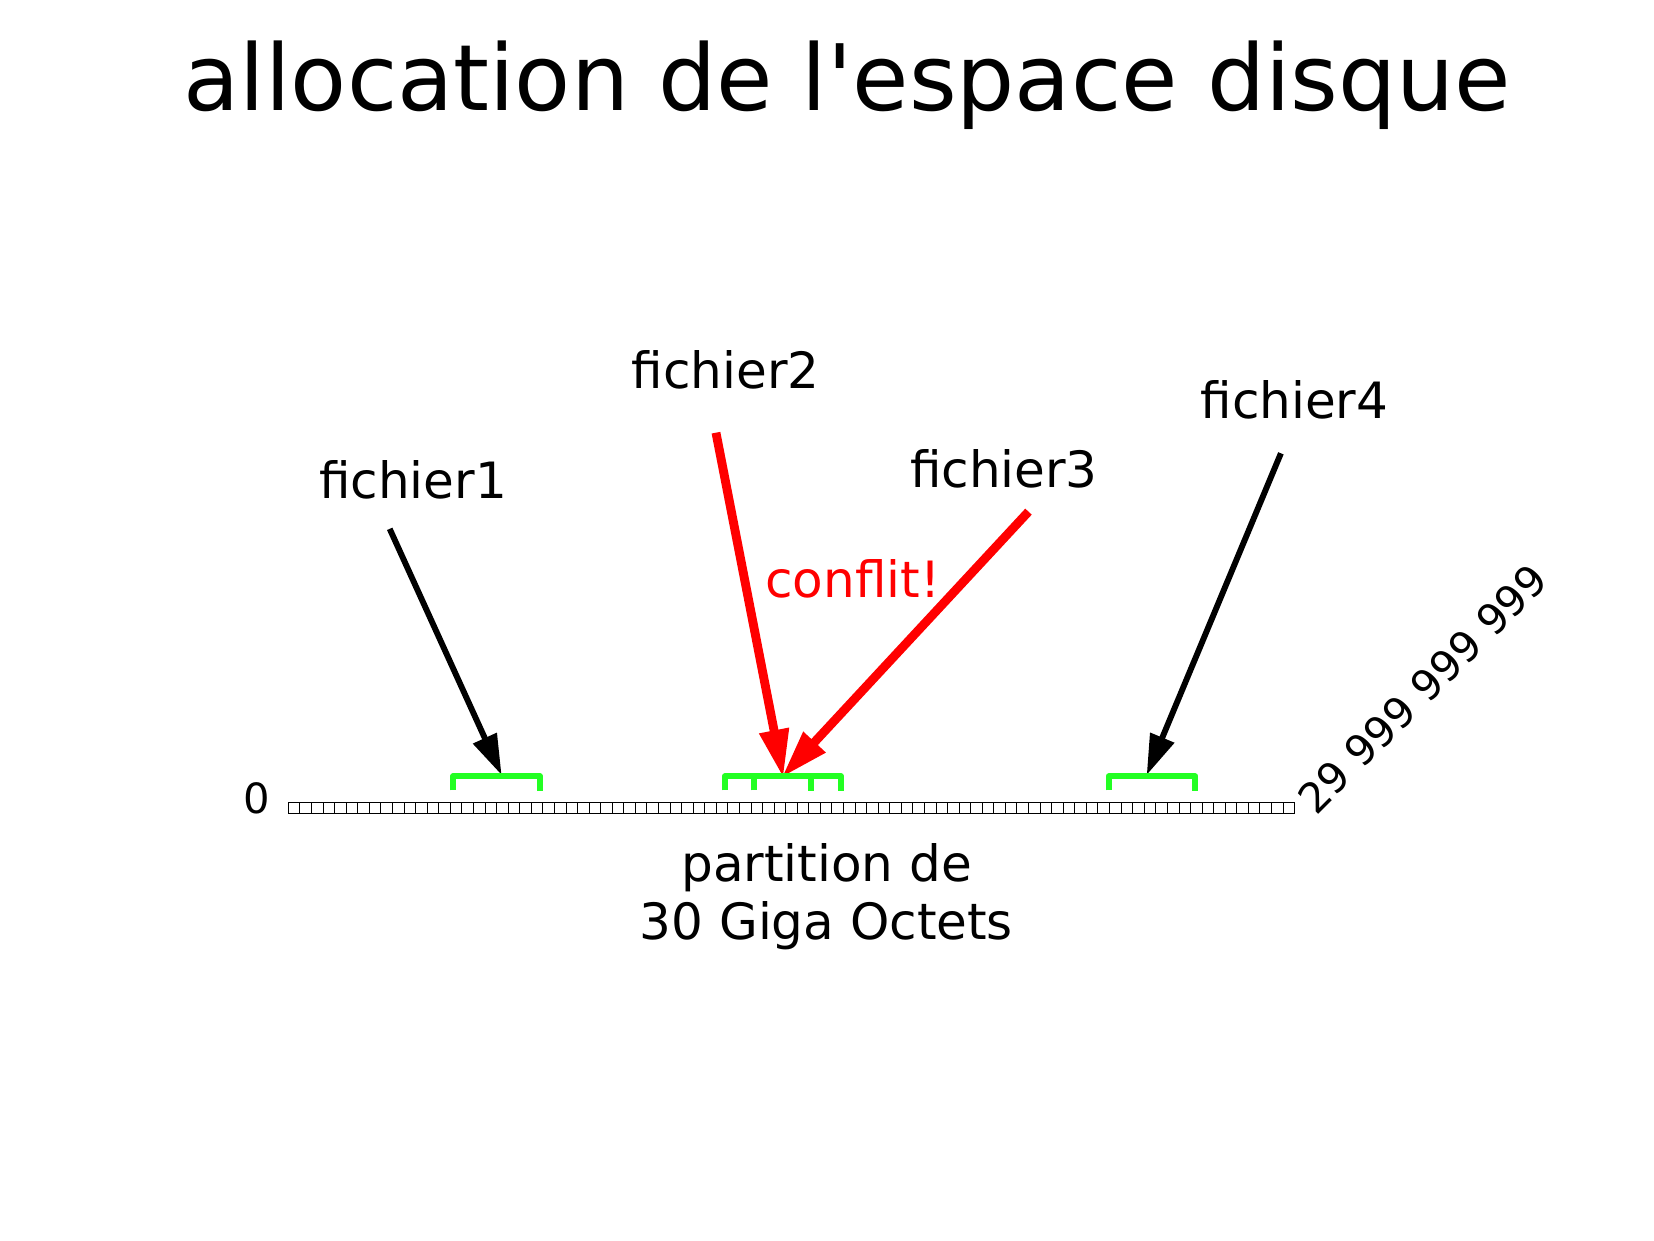

# allocation de l'espace disque
fichier2
fichier4
fichier3
fichier1
conflit!
29 999 999 999
0
partition de
30 Giga Octets